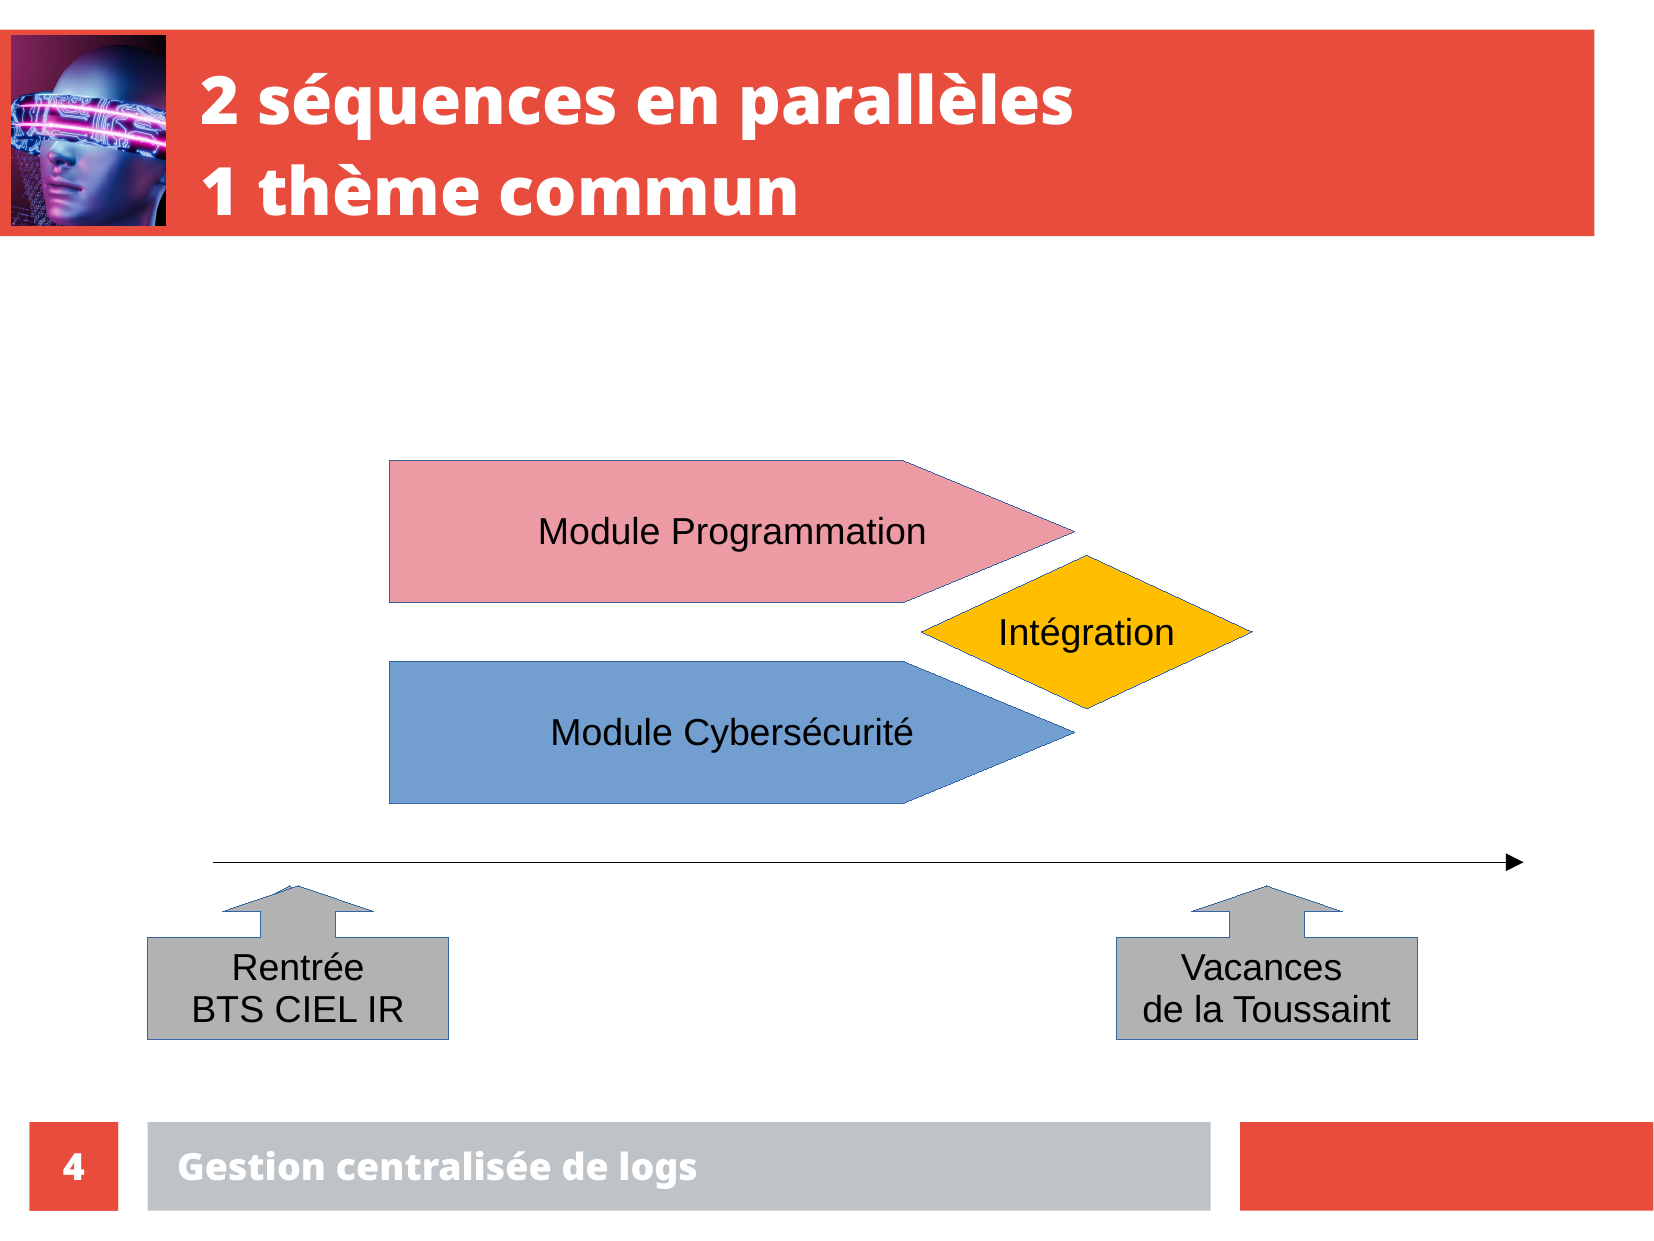

# 2 séquences en parallèles 1 thème commun
Module Programmation
Intégration
Module Cybersécurité
Rentrée
BTS CIEL IR
Rentrée
BTS CIEL A
Vacances
de la Toussaint
4
Gestion centralisée de logs